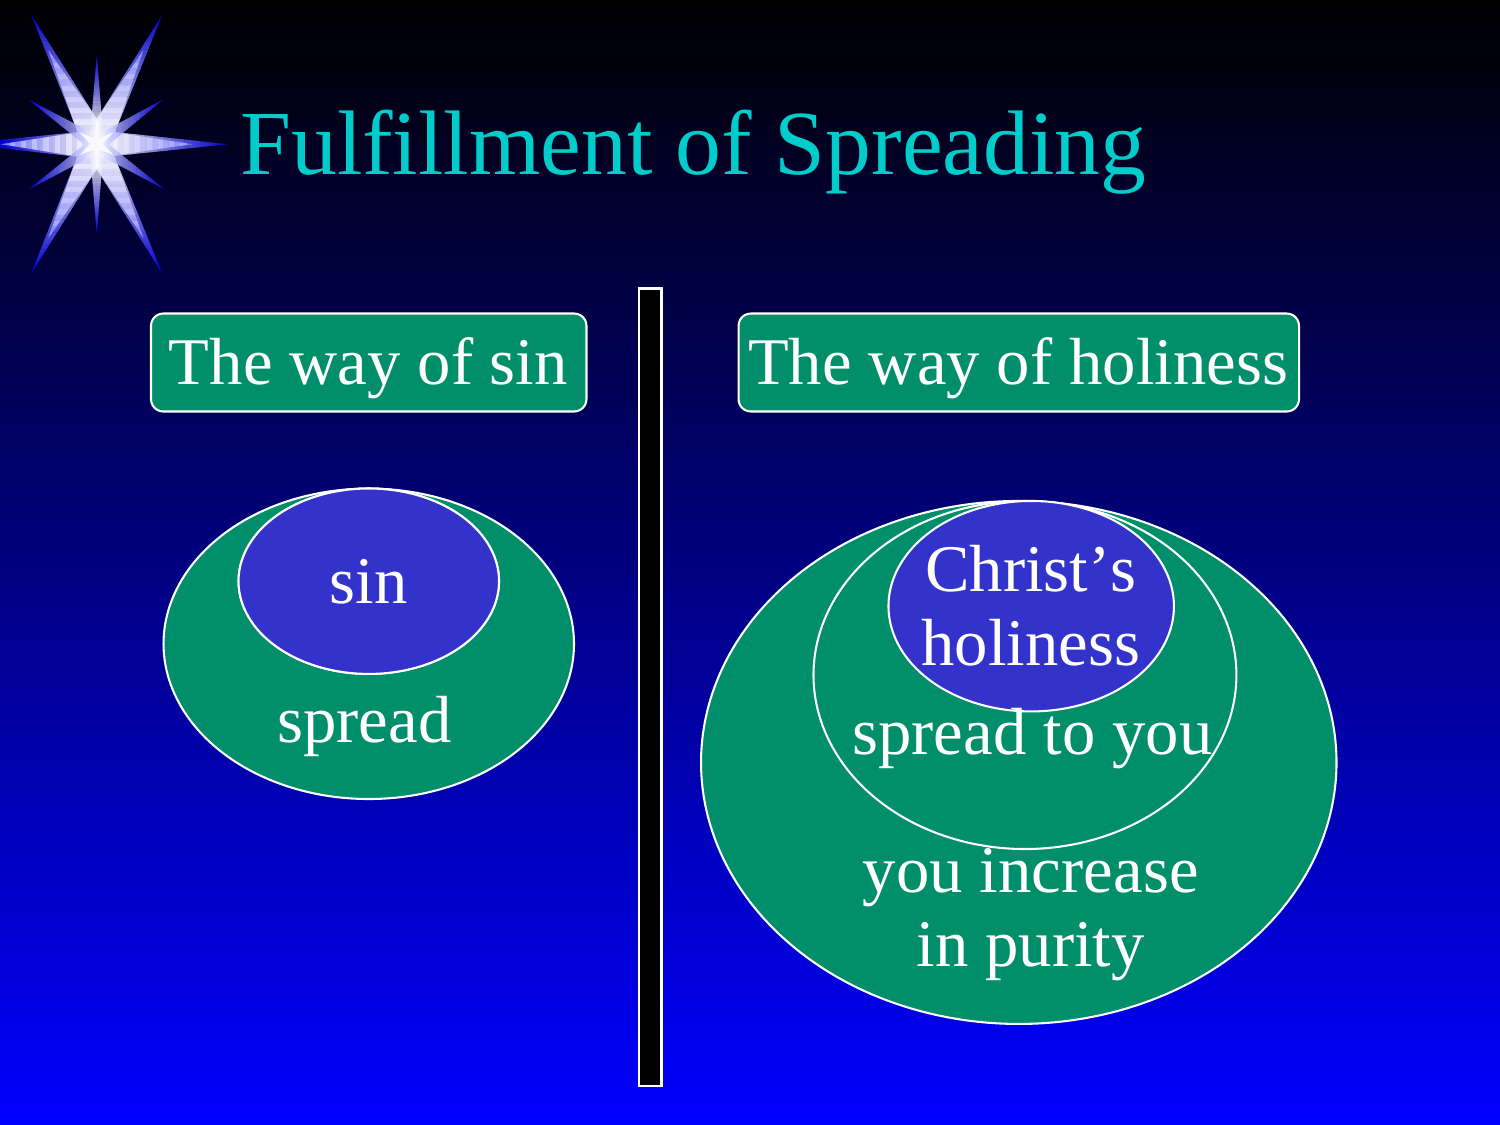

# Fulfillment of Spreading
The way of sin
The way of holiness
local
disease
sin
Christ’s
holiness
spread
spread to you
you increase in purity